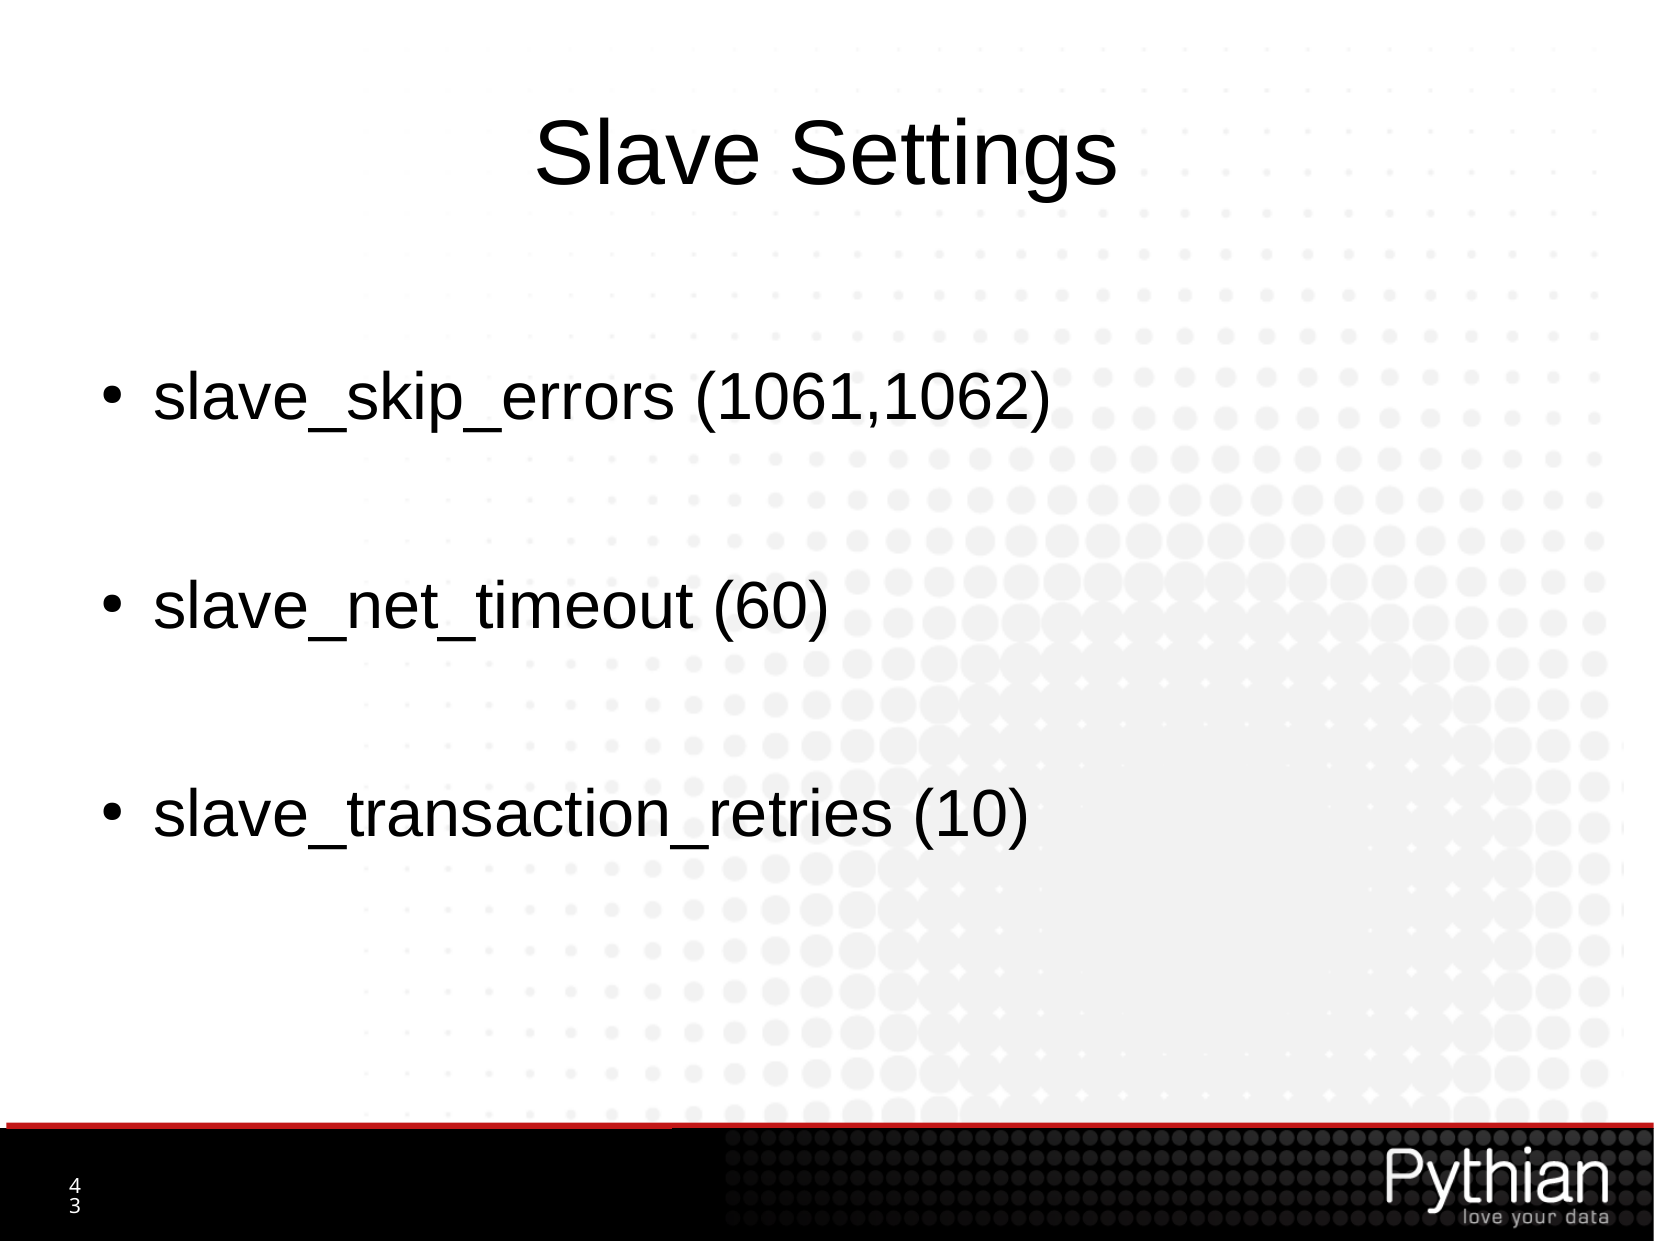

# Slave Settings
slave_skip_errors (1061,1062)
slave_net_timeout (60)
slave_transaction_retries (10)